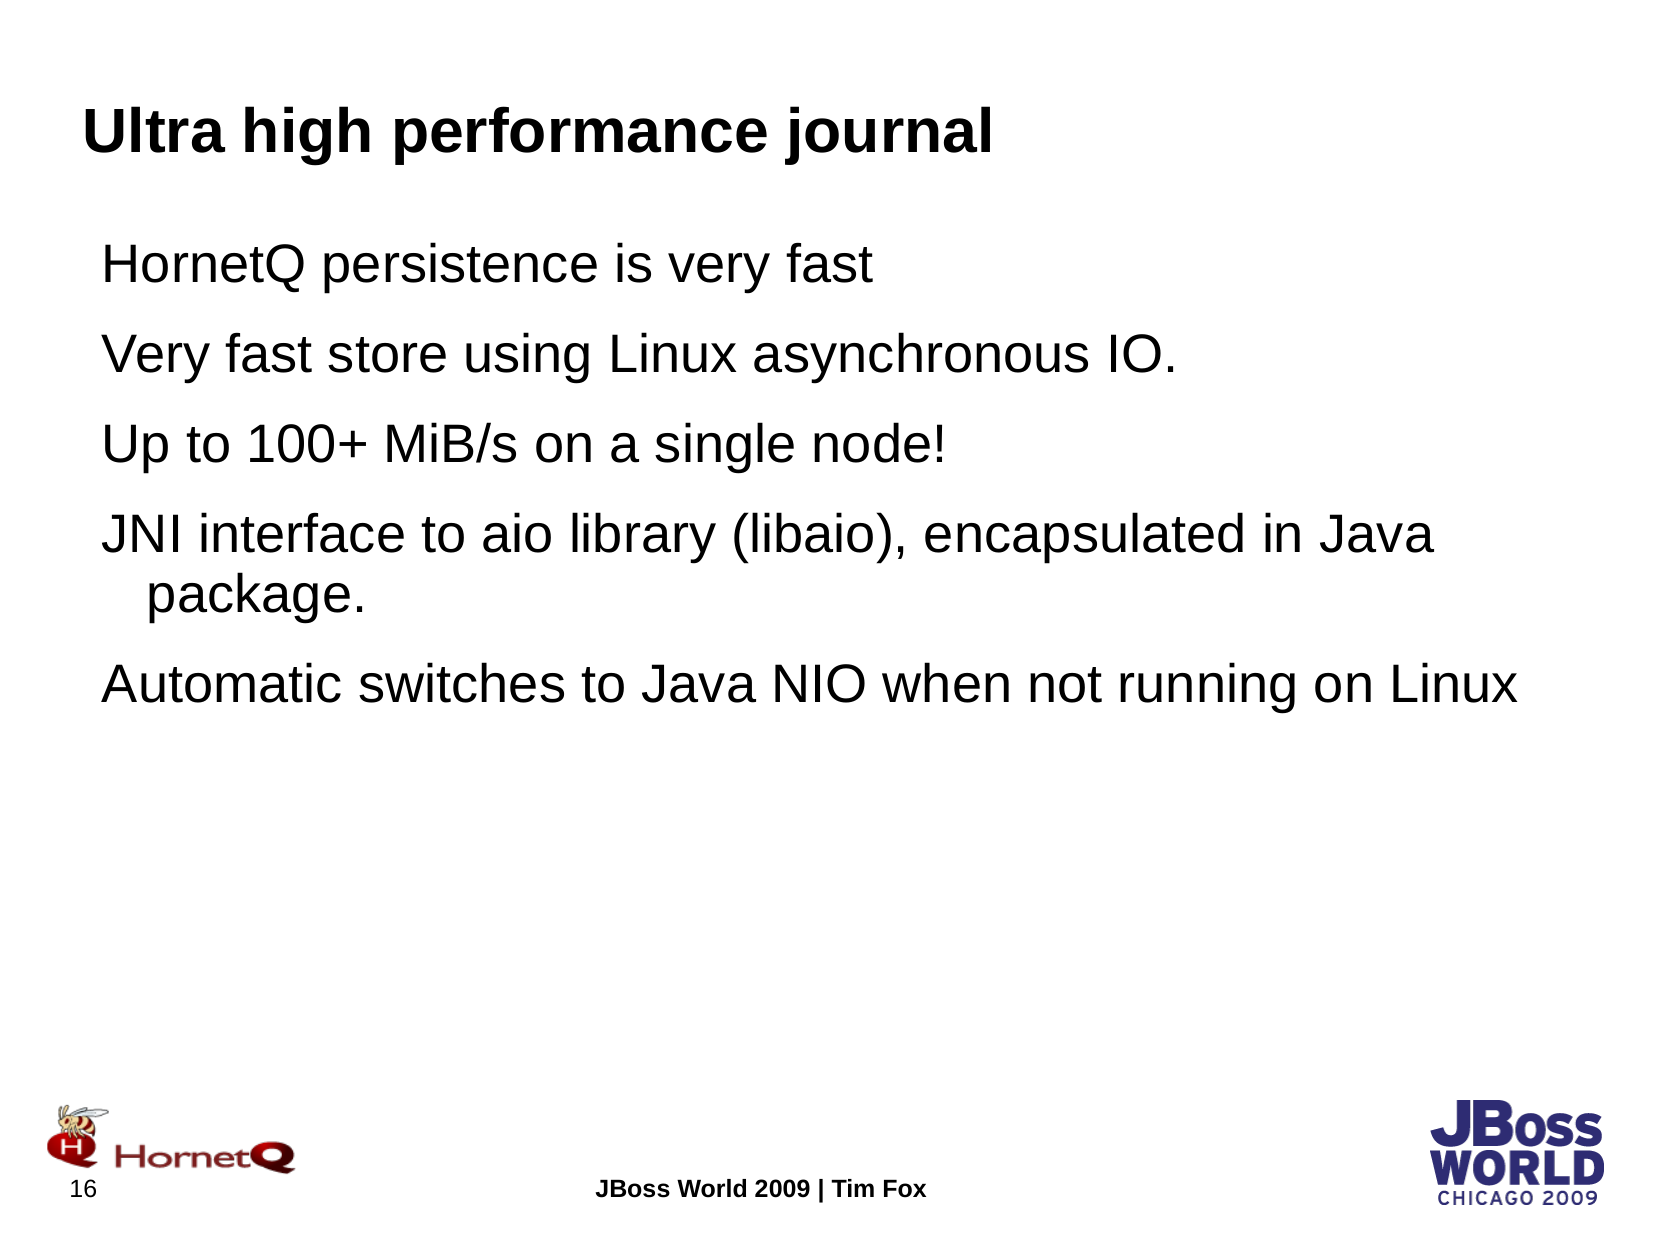

# Ultra high performance journal
HornetQ persistence is very fast
Very fast store using Linux asynchronous IO.
Up to 100+ MiB/s on a single node!
JNI interface to aio library (libaio), encapsulated in Java package.
Automatic switches to Java NIO when not running on Linux